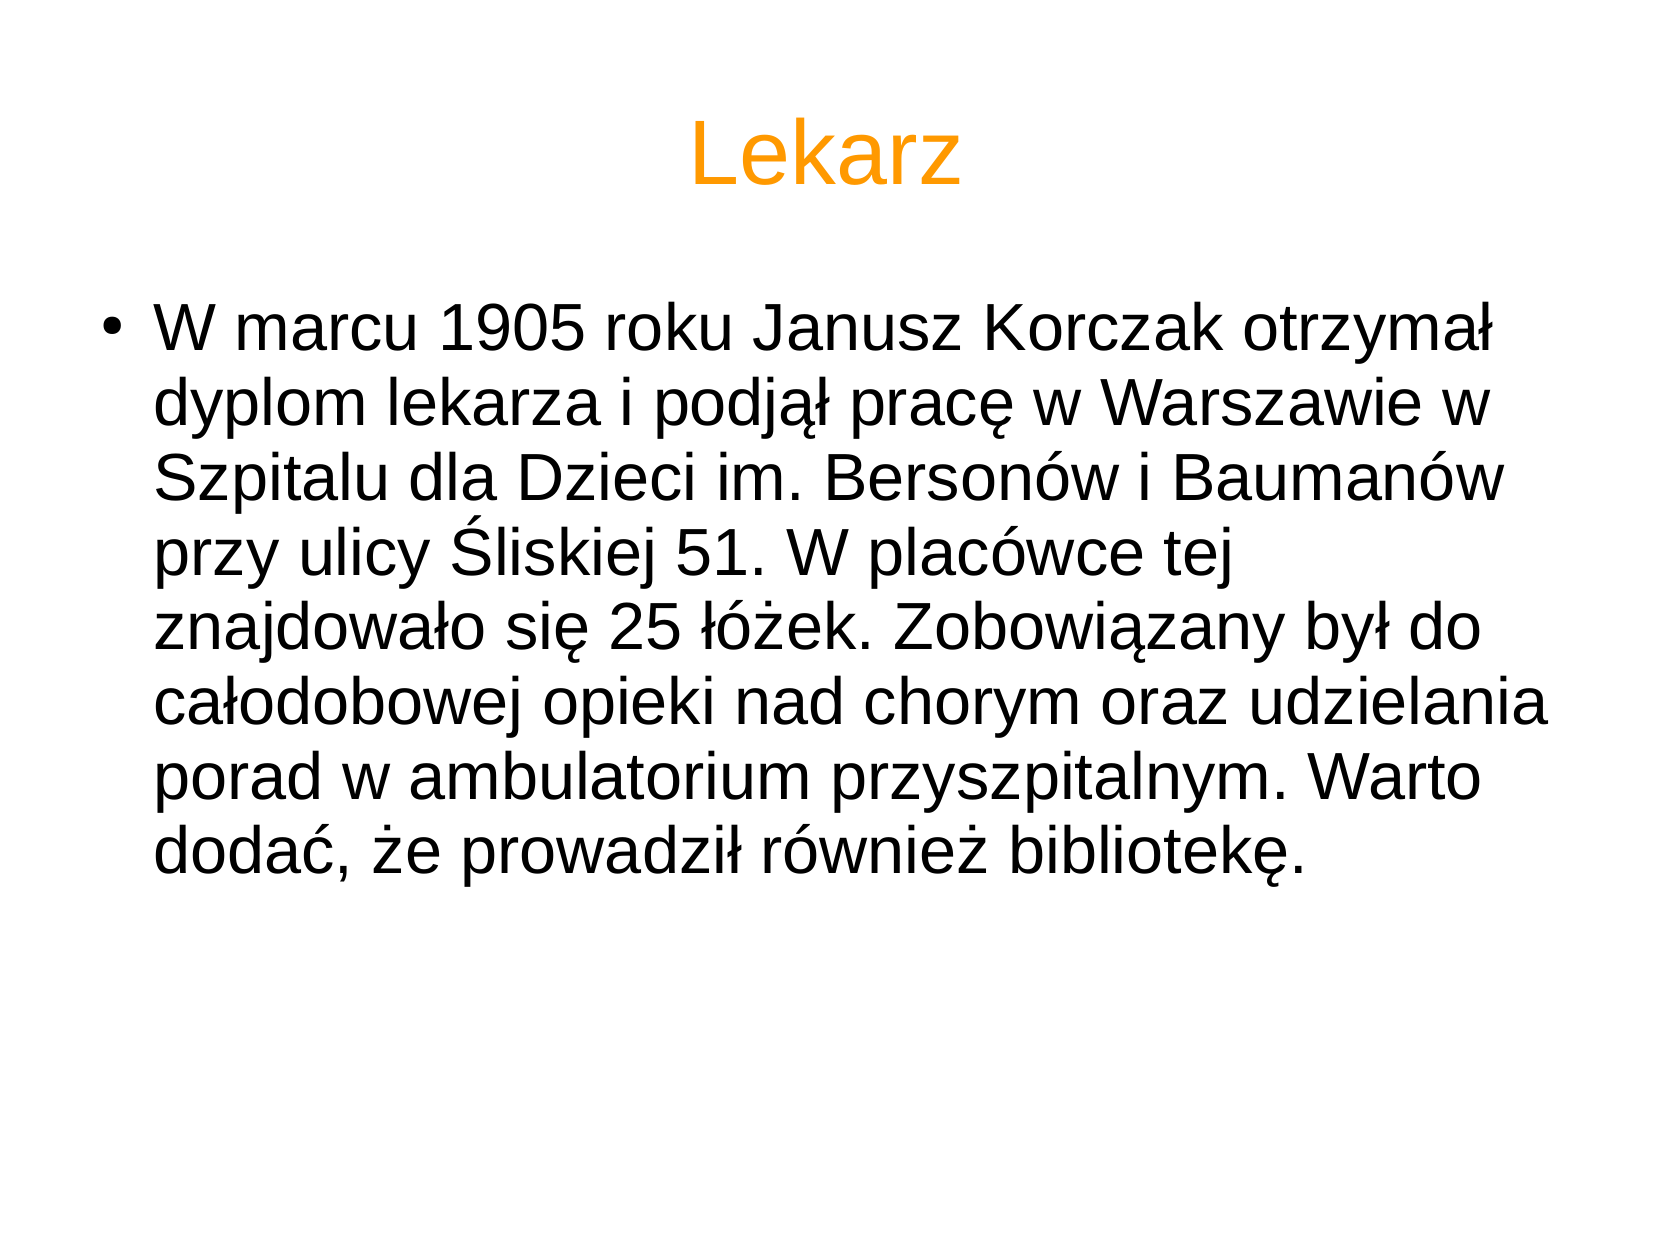

# Lekarz
W marcu 1905 roku Janusz Korczak otrzymał dyplom lekarza i podjął pracę w Warszawie w Szpitalu dla Dzieci im. Bersonów i Baumanów przy ulicy Śliskiej 51. W placówce tej znajdowało się 25 łóżek. Zobowiązany był do całodobowej opieki nad chorym oraz udzielania porad w ambulatorium przyszpitalnym. Warto dodać, że prowadził również bibliotekę.